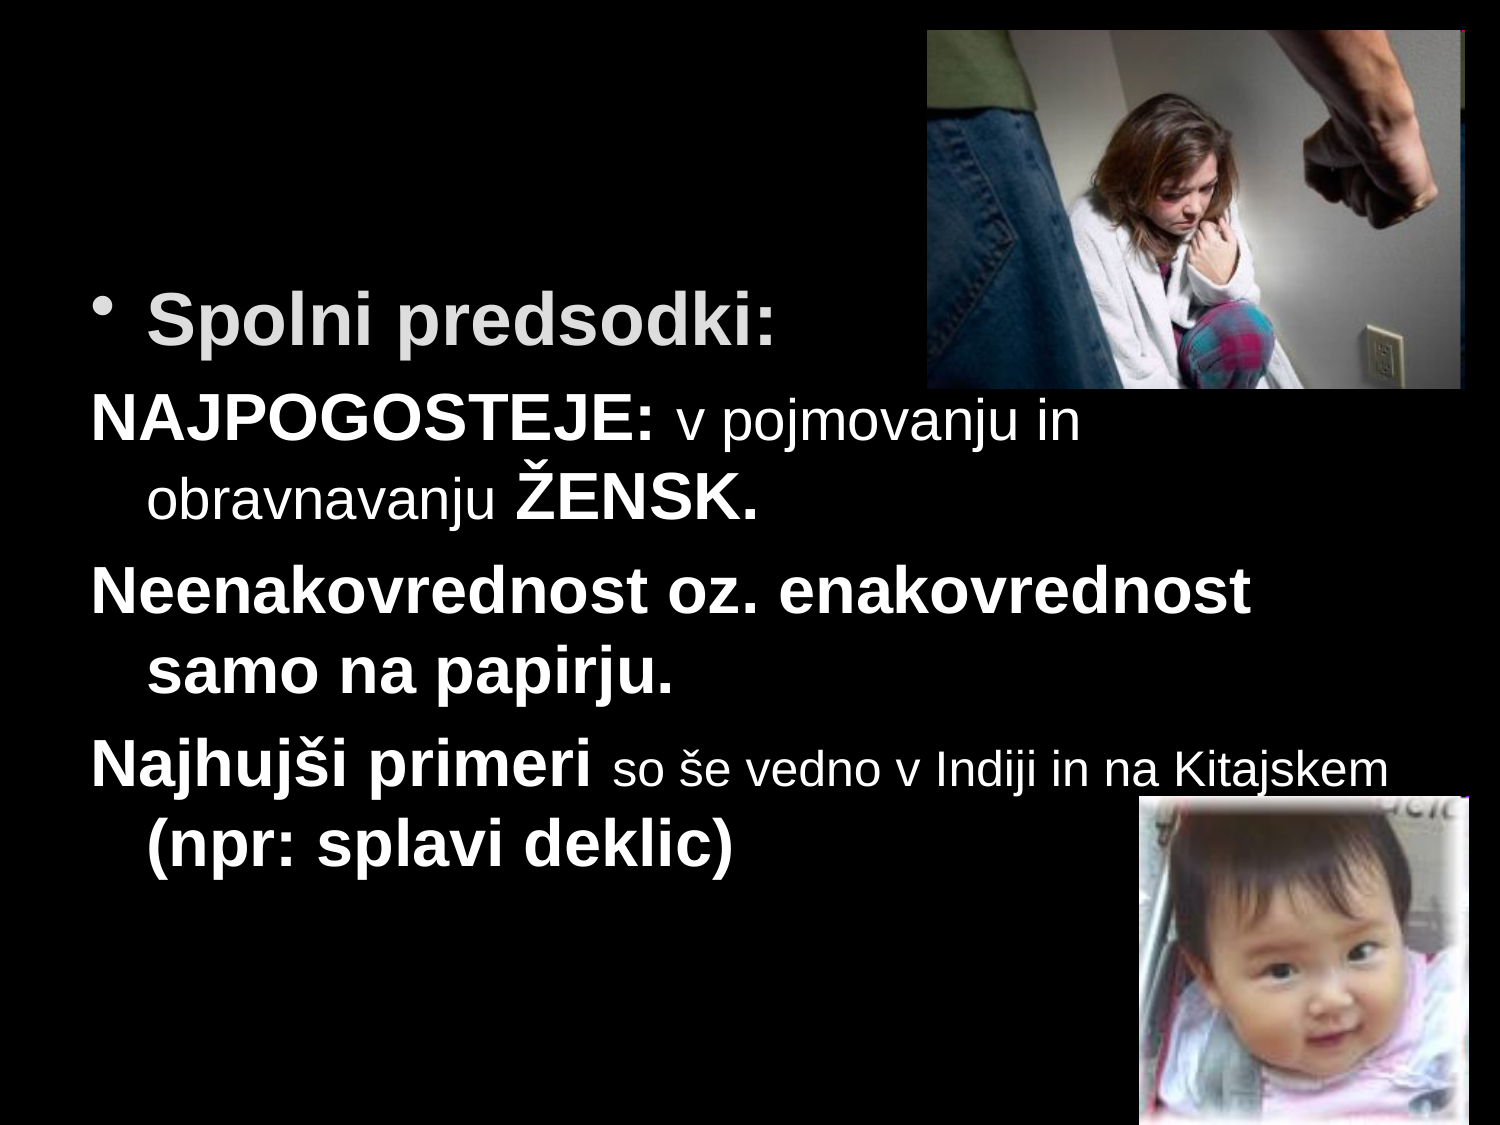

# Spolni predsodki:
NAJPOGOSTEJE: v pojmovanju in obravnavanju ŽENSK.
Neenakovrednost oz. enakovrednost samo na papirju.
Najhujši primeri so še vedno v Indiji in na Kitajskem (npr: splavi deklic)